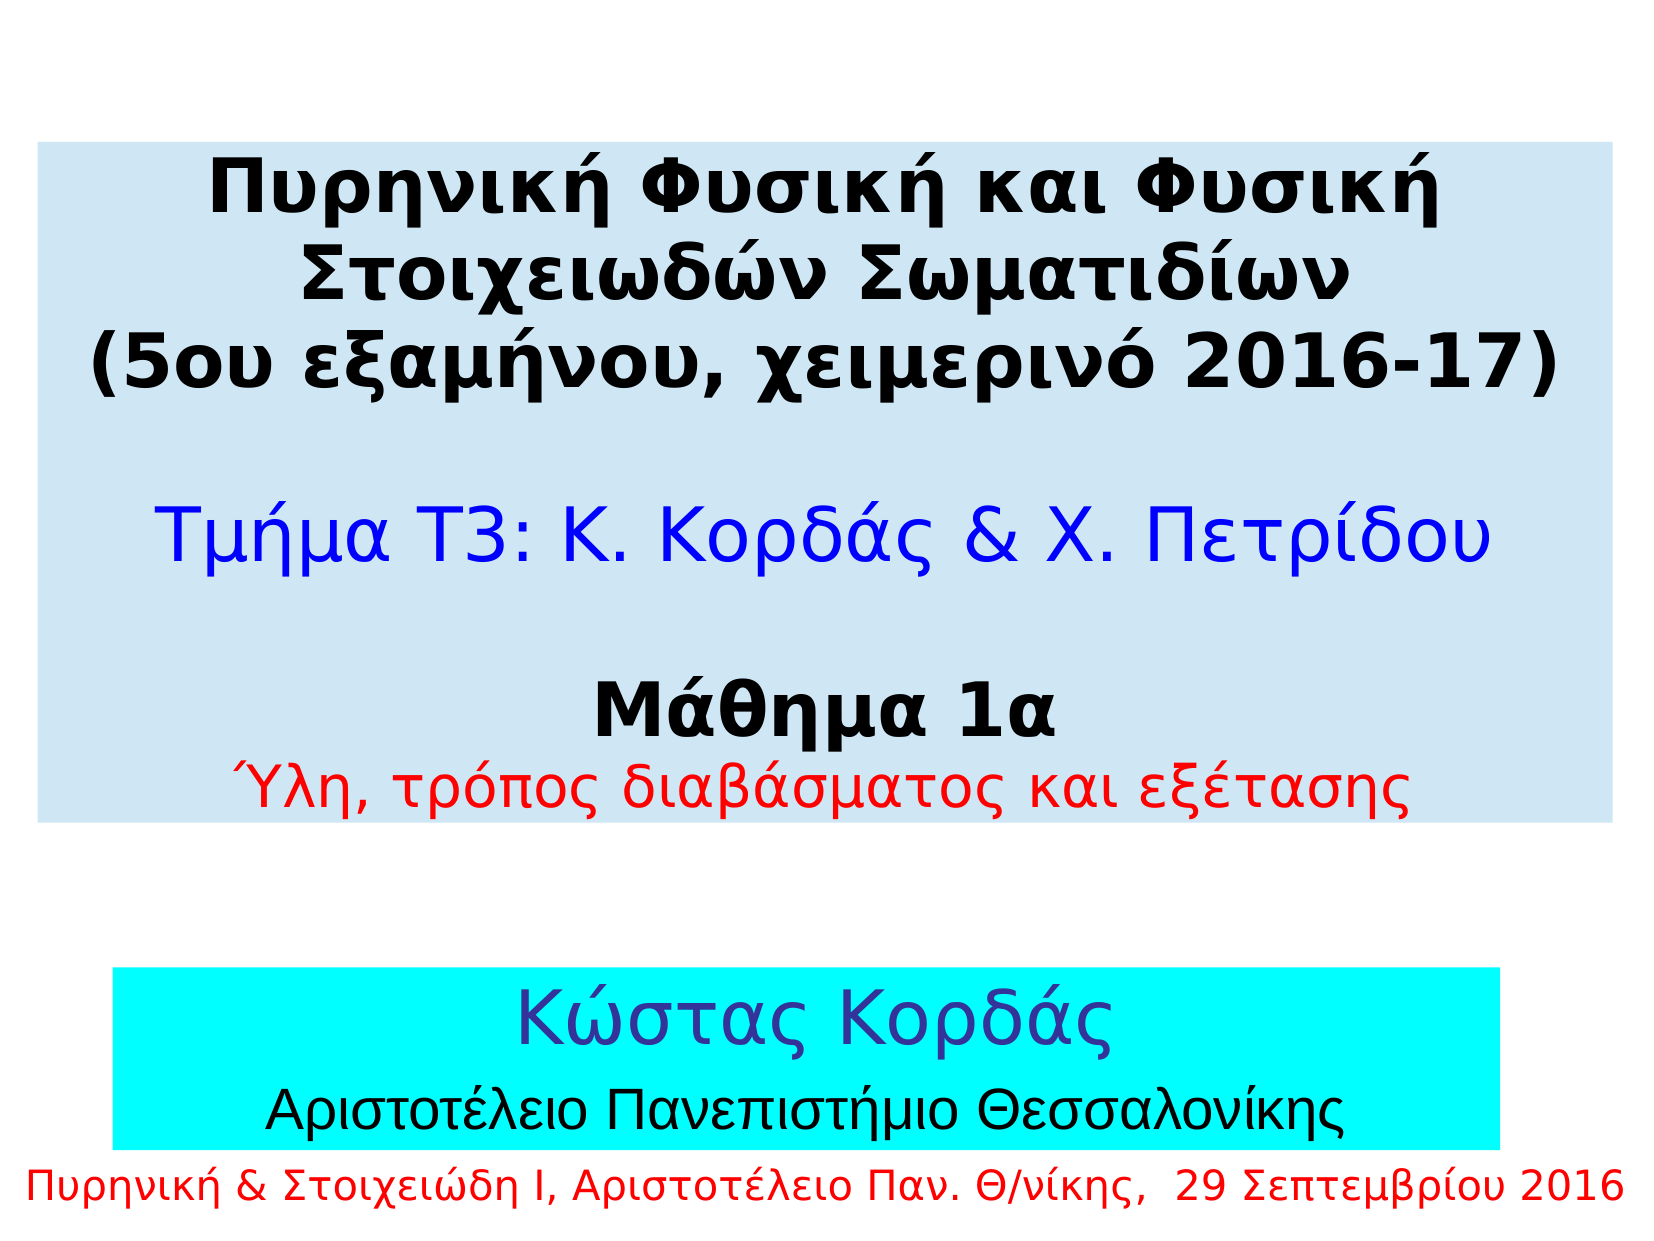

# Πυρηνική Φυσική και Φυσική Στοιχειωδών Σωματιδίων (5ου εξαμήνου, χειμερινό 2016-17) Τμήμα T3: Κ. Κορδάς & Χ. Πετρίδου Μάθημα 1α Ύλη, τρόπος διαβάσματος και εξέτασης
 Κώστας Κορδάς
Αριστοτέλειο Πανεπιστήμιο Θεσσαλονίκης
Πυρηνική & Στοιχειώδη Ι, Αριστοτέλειο Παν. Θ/νίκης, 29 Σεπτεμβρίου 2016